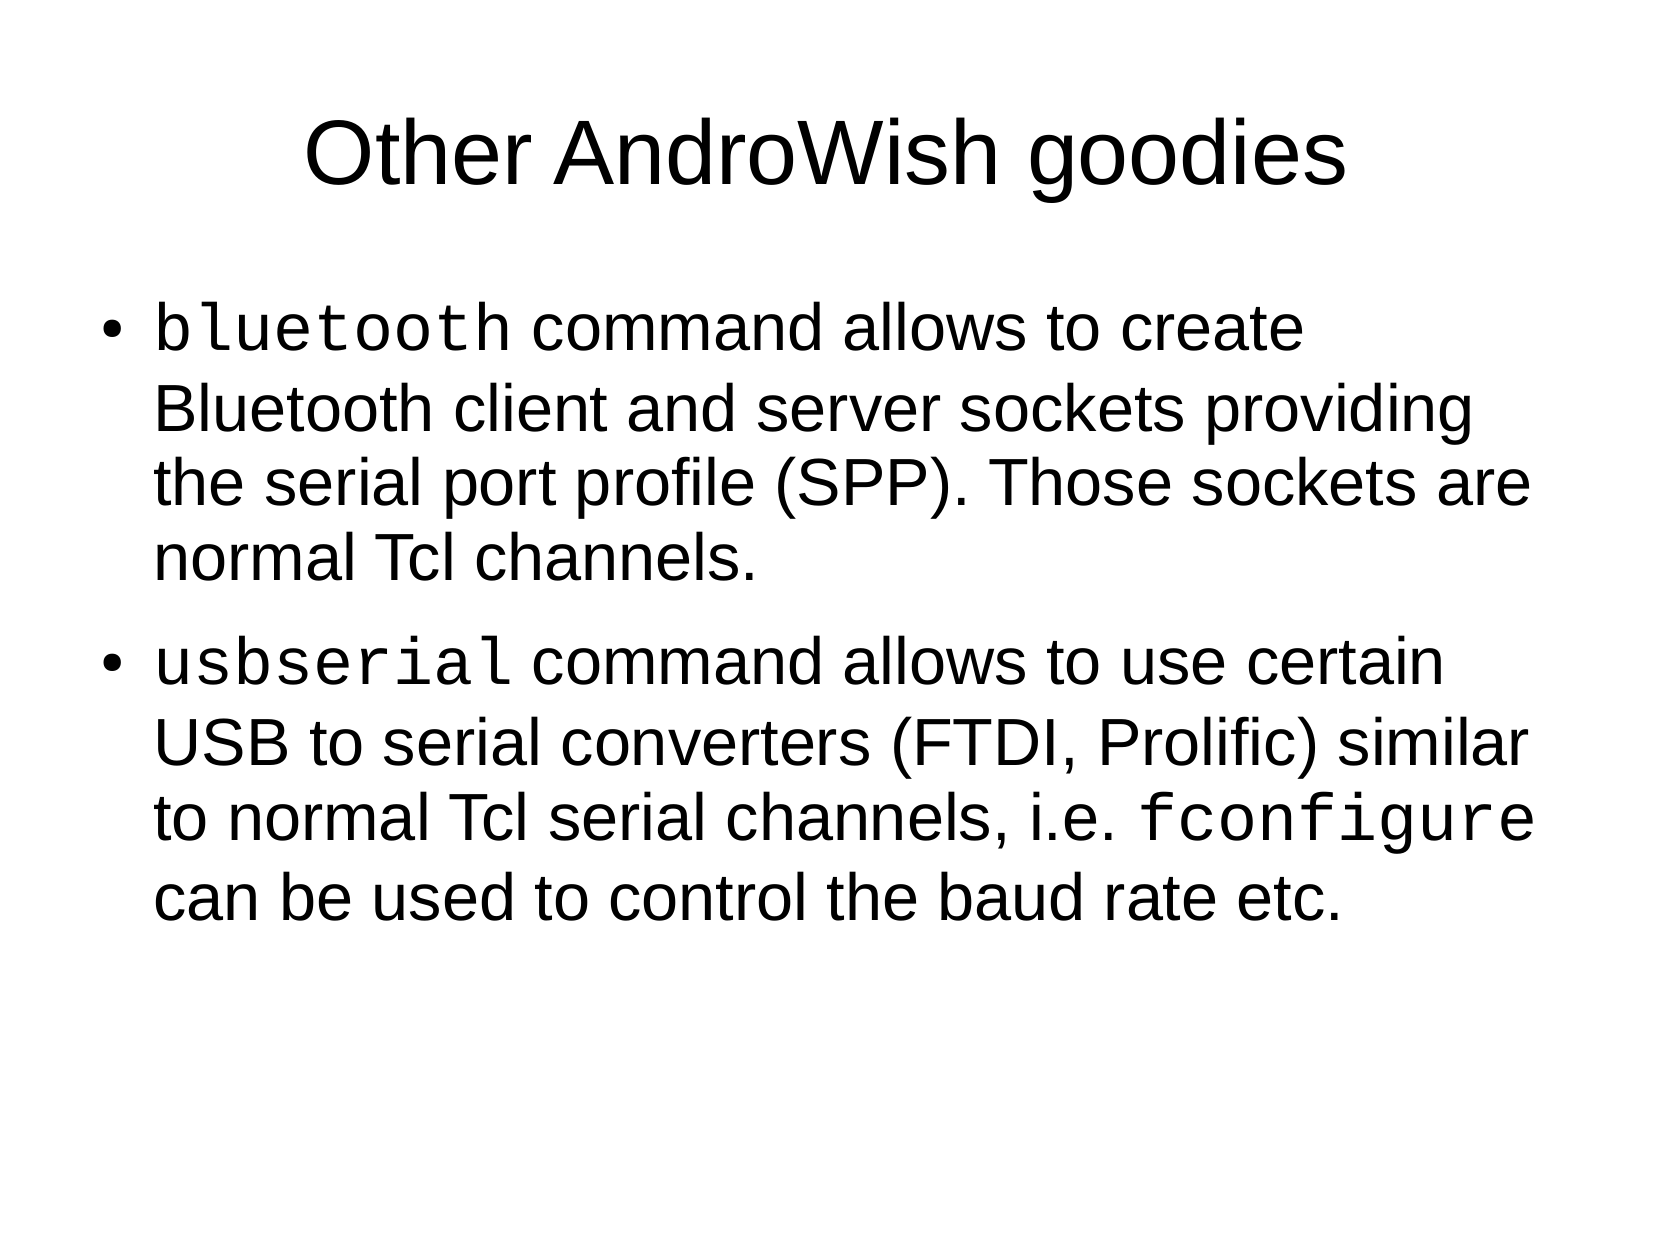

# Other AndroWish goodies
bluetooth command allows to create Bluetooth client and server sockets providing the serial port profile (SPP). Those sockets are normal Tcl channels.
usbserial command allows to use certain USB to serial converters (FTDI, Prolific) similar to normal Tcl serial channels, i.e. fconfigure can be used to control the baud rate etc.